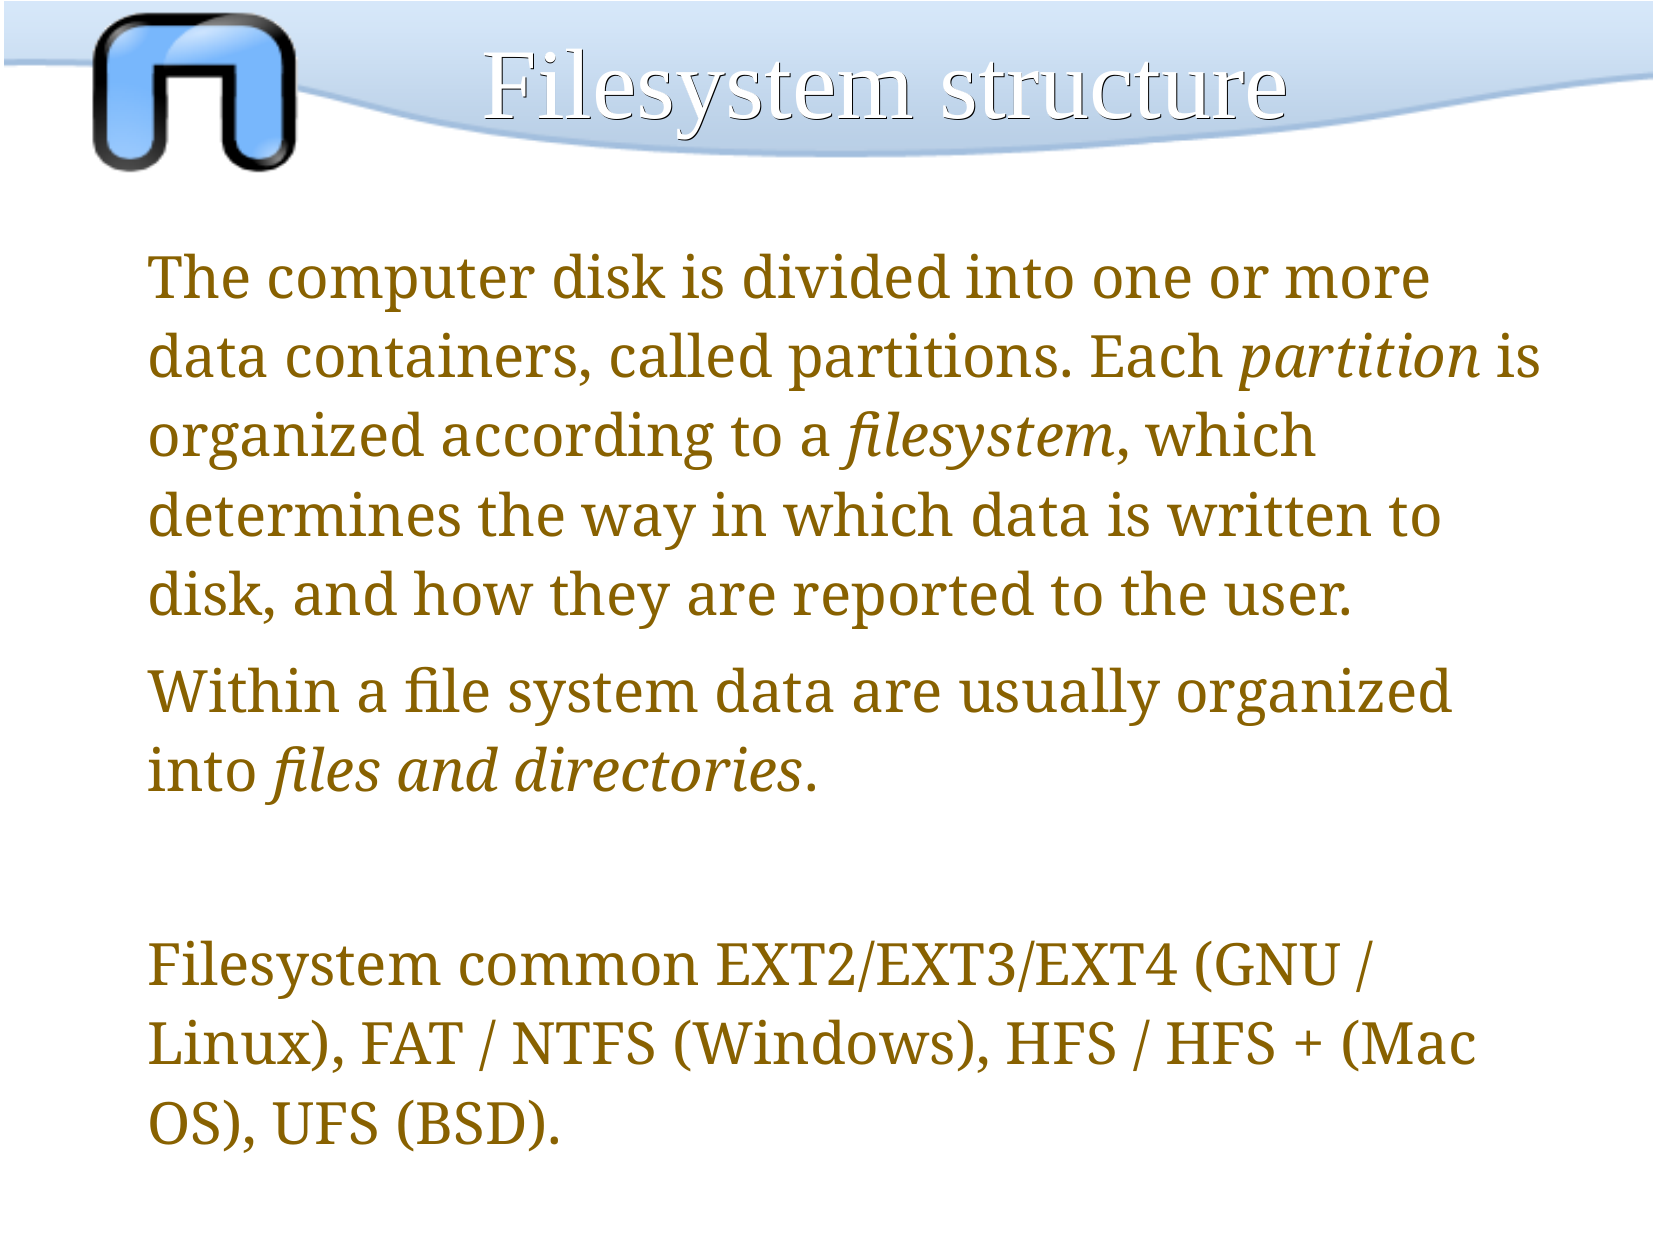

Filesystem structure
# The computer disk is divided into one or more data containers, called partitions. Each partition is organized according to a filesystem, which determines the way in which data is written to disk, and how they are reported to the user.
Within a file system data are usually organized into files and directories.
Filesystem common EXT2/EXT3/EXT4 (GNU / Linux), FAT / NTFS (Windows), HFS / HFS + (Mac OS), UFS (BSD).